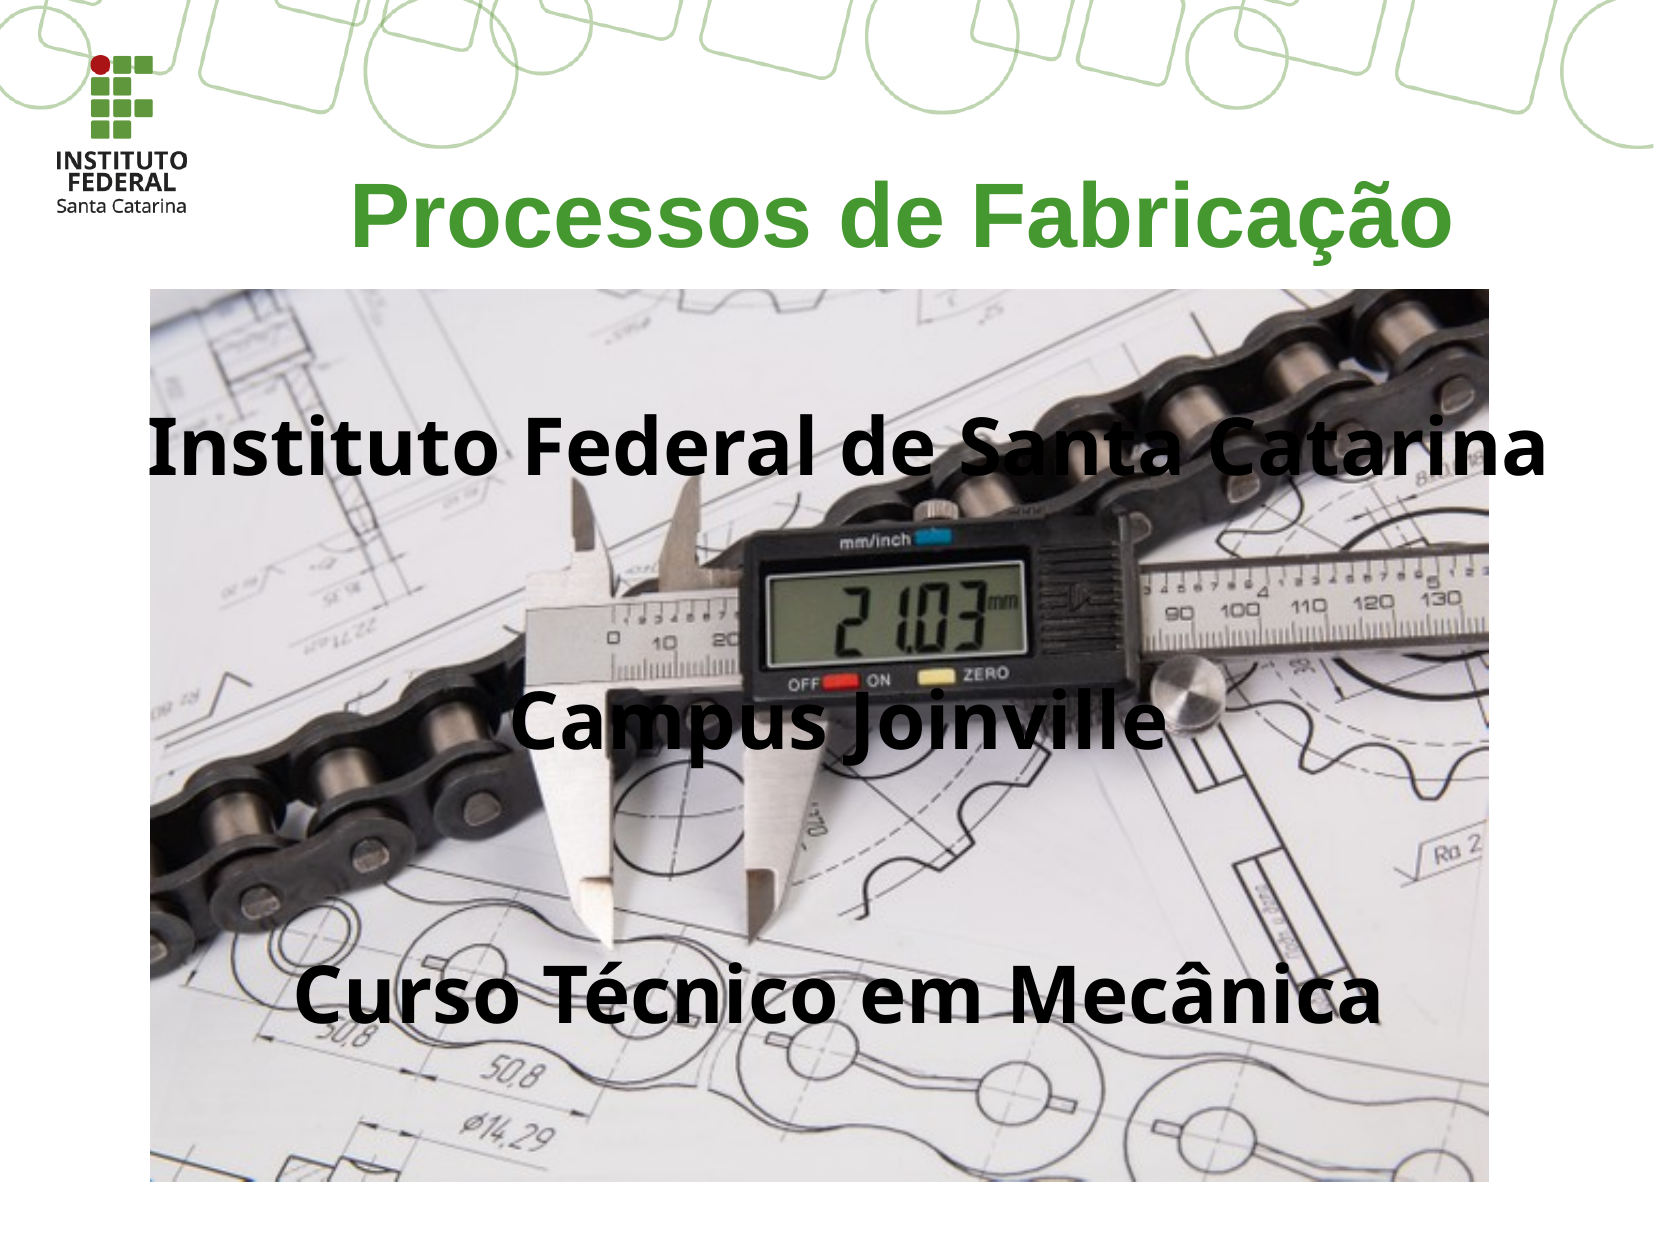

# Processos de Fabricação
Instituto Federal de Santa Catarina
Campus Joinville
Curso Técnico em Mecânica